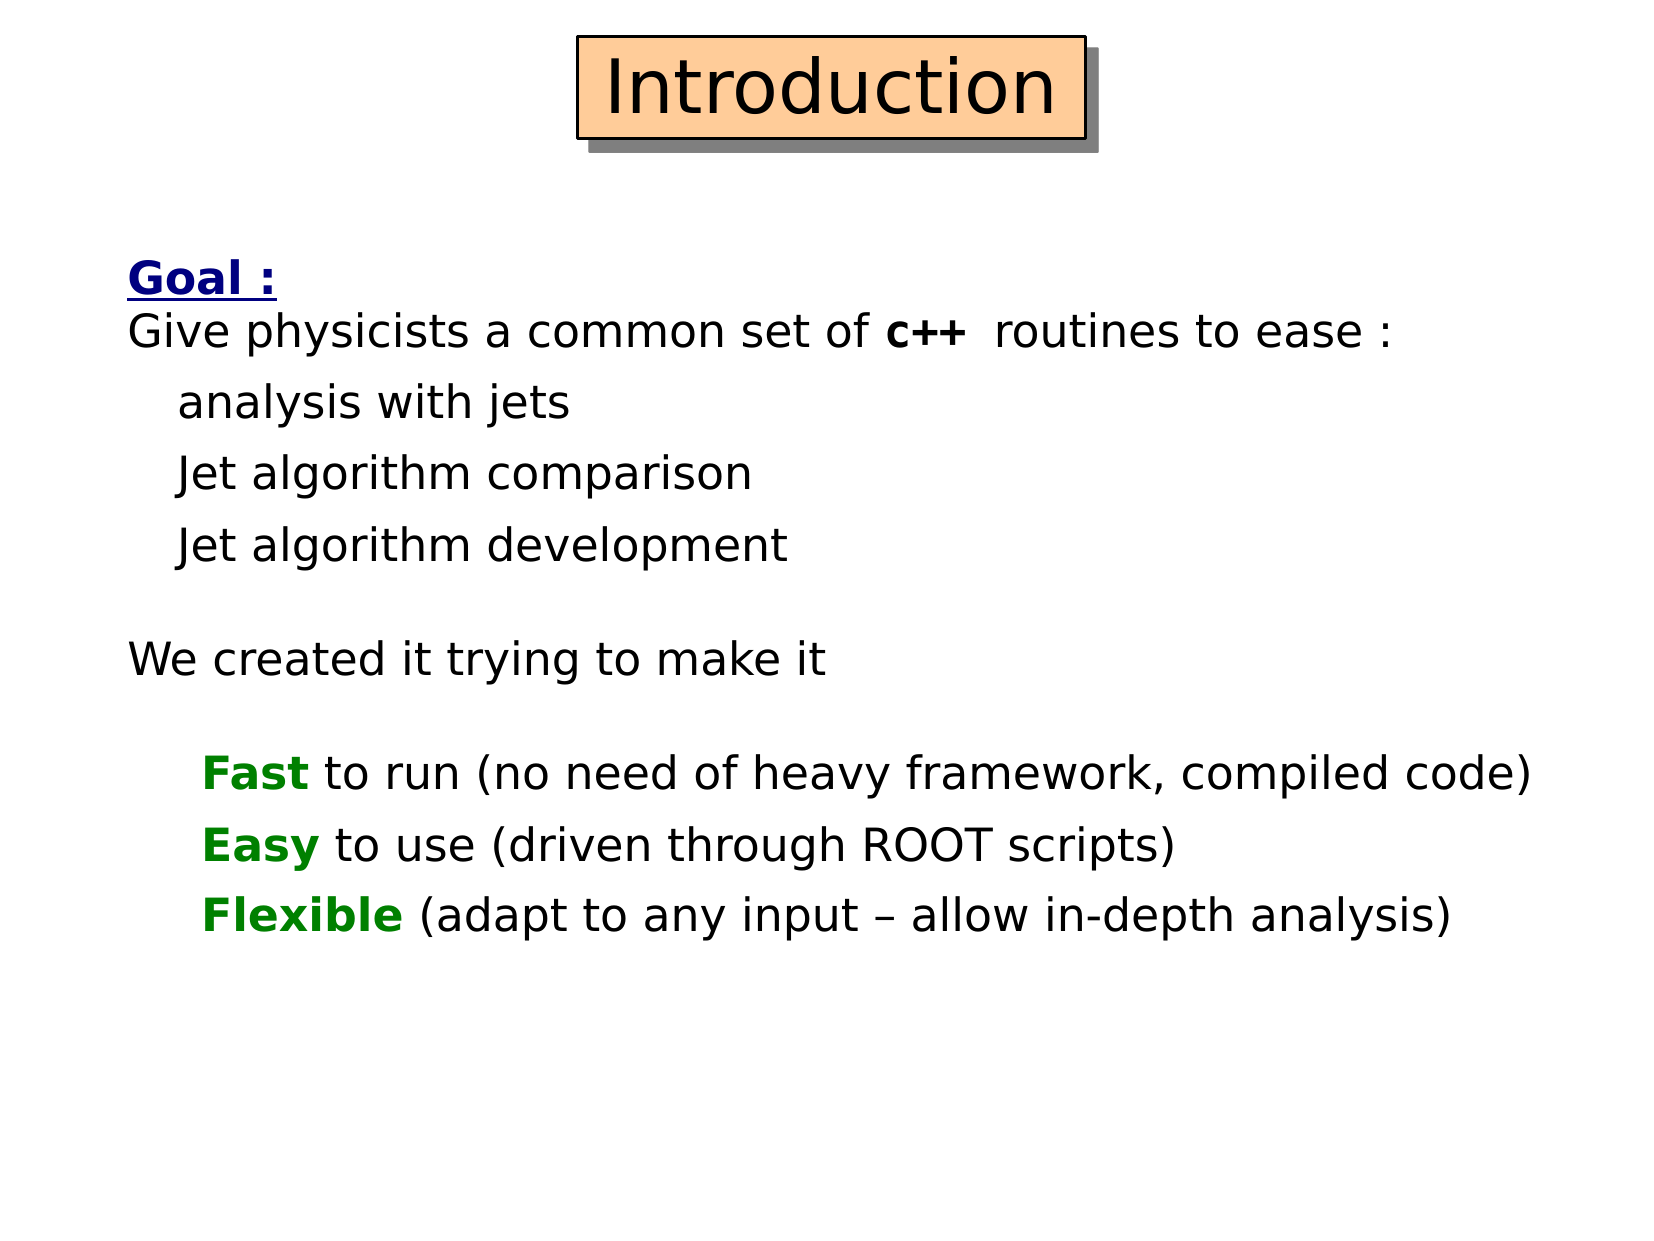

Introduction
Goal :
Give physicists a common set of c++ routines to ease :
 analysis with jets
 Jet algorithm comparison
 Jet algorithm development
We created it trying to make it
	Fast to run (no need of heavy framework, compiled code)
	Easy to use (driven through ROOT scripts)
	Flexible (adapt to any input – allow in-depth analysis)